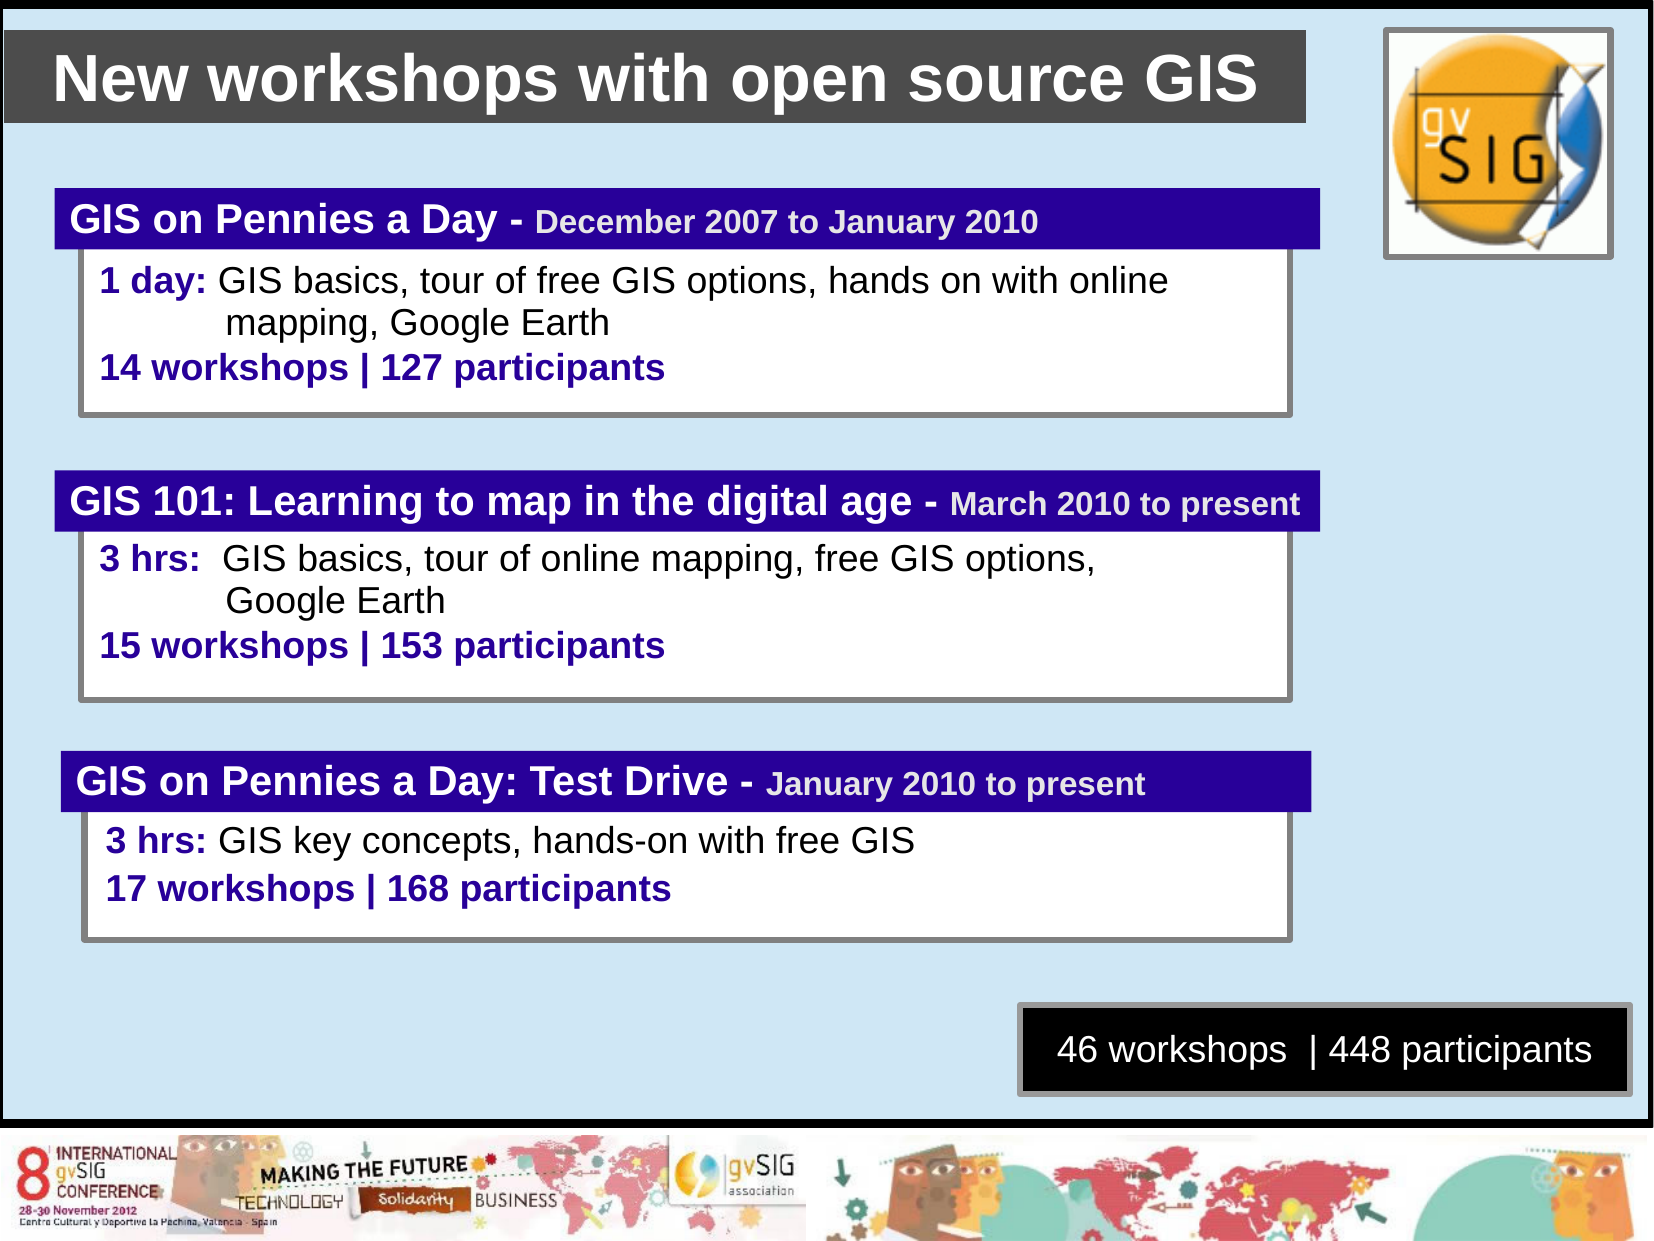

New workshops with open source GIS
GIS on Pennies a Day - December 2007 to January 2010
1 day: GIS basics, tour of free GIS options, hands on with online
 mapping, Google Earth
14 workshops | 127 participants
GIS 101: Learning to map in the digital age - March 2010 to present
3 hrs: GIS basics, tour of online mapping, free GIS options,
 Google Earth
15 workshops | 153 participants
GIS on Pennies a Day: Test Drive - January 2010 to present
3 hrs: GIS key concepts, hands-on with free GIS
17 workshops | 168 participants
46 workshops | 448 participants